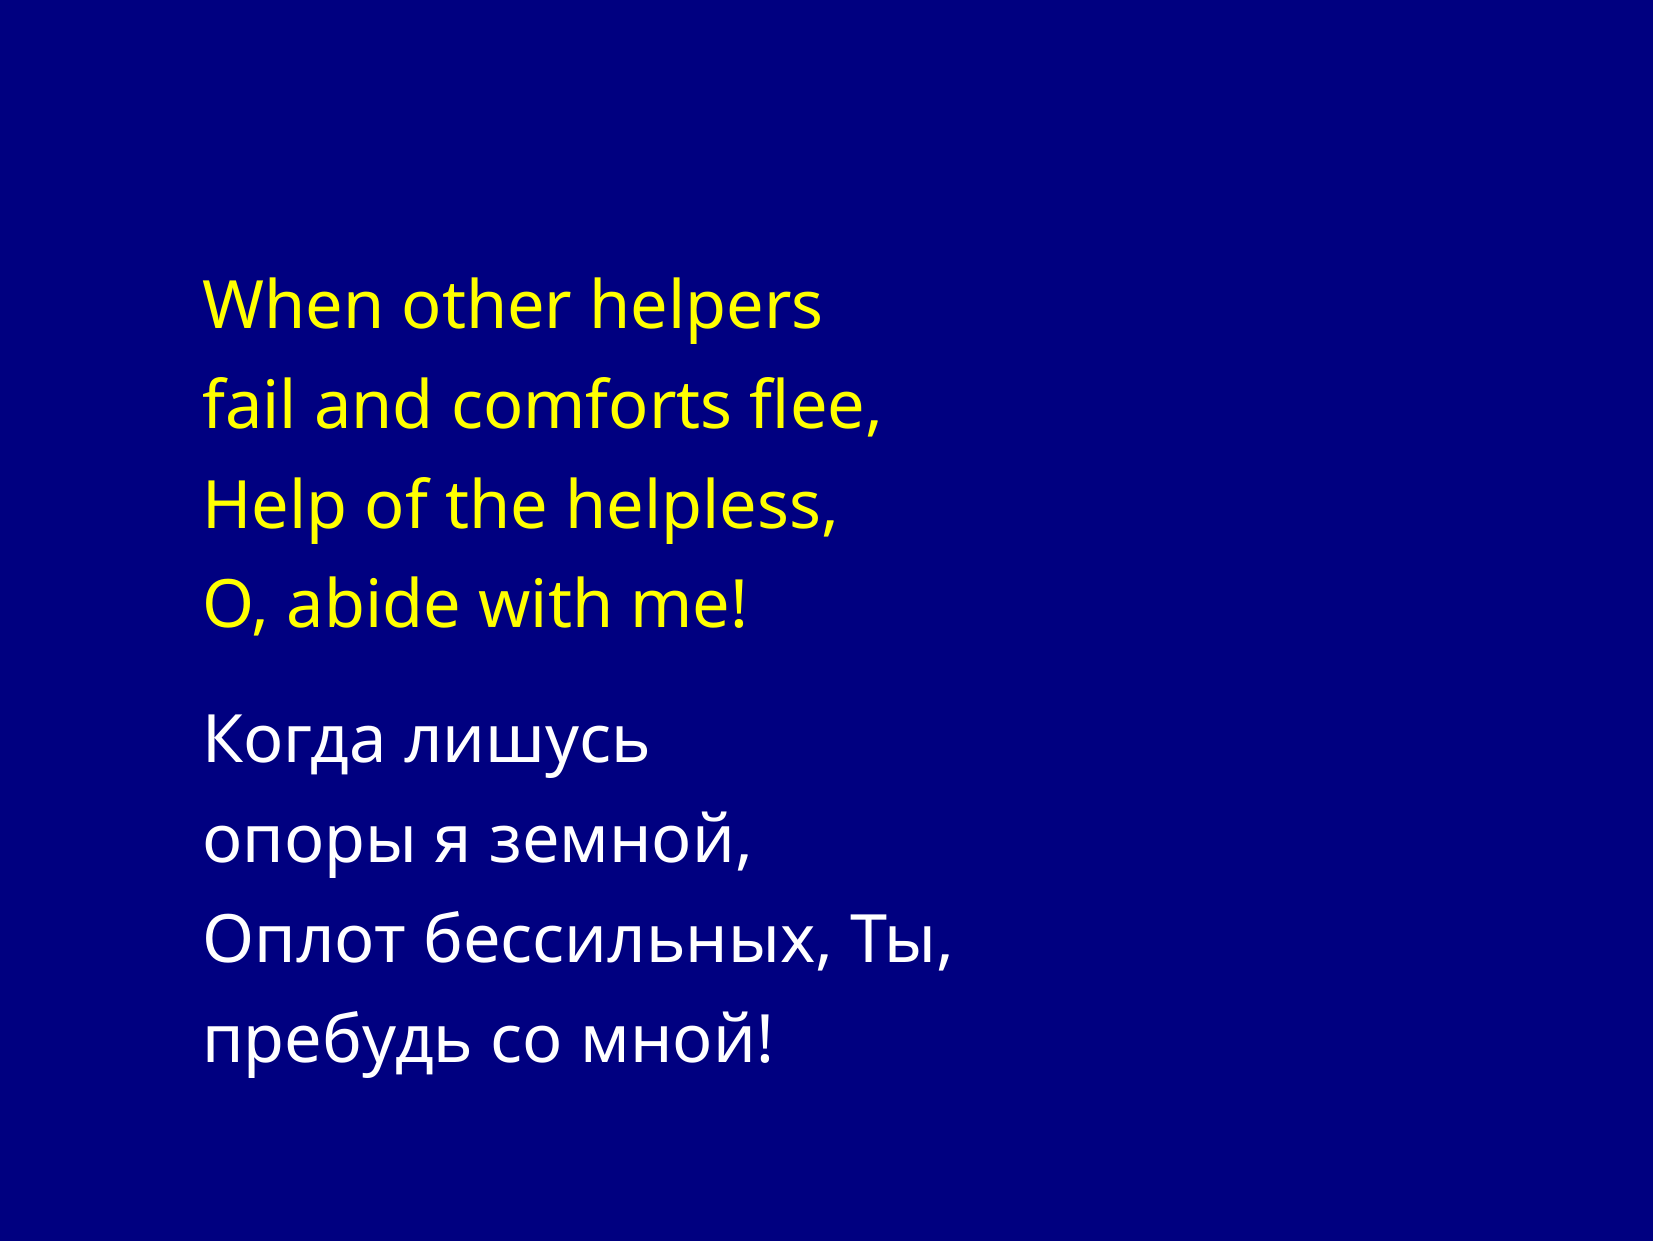

When other helpers
	fail and comforts flee,
	Help of the helpless,
	O, abide with me!
	Когда лишусь
	опоры я земной,
	Оплот бессильных, Ты,
	пребудь со мной!